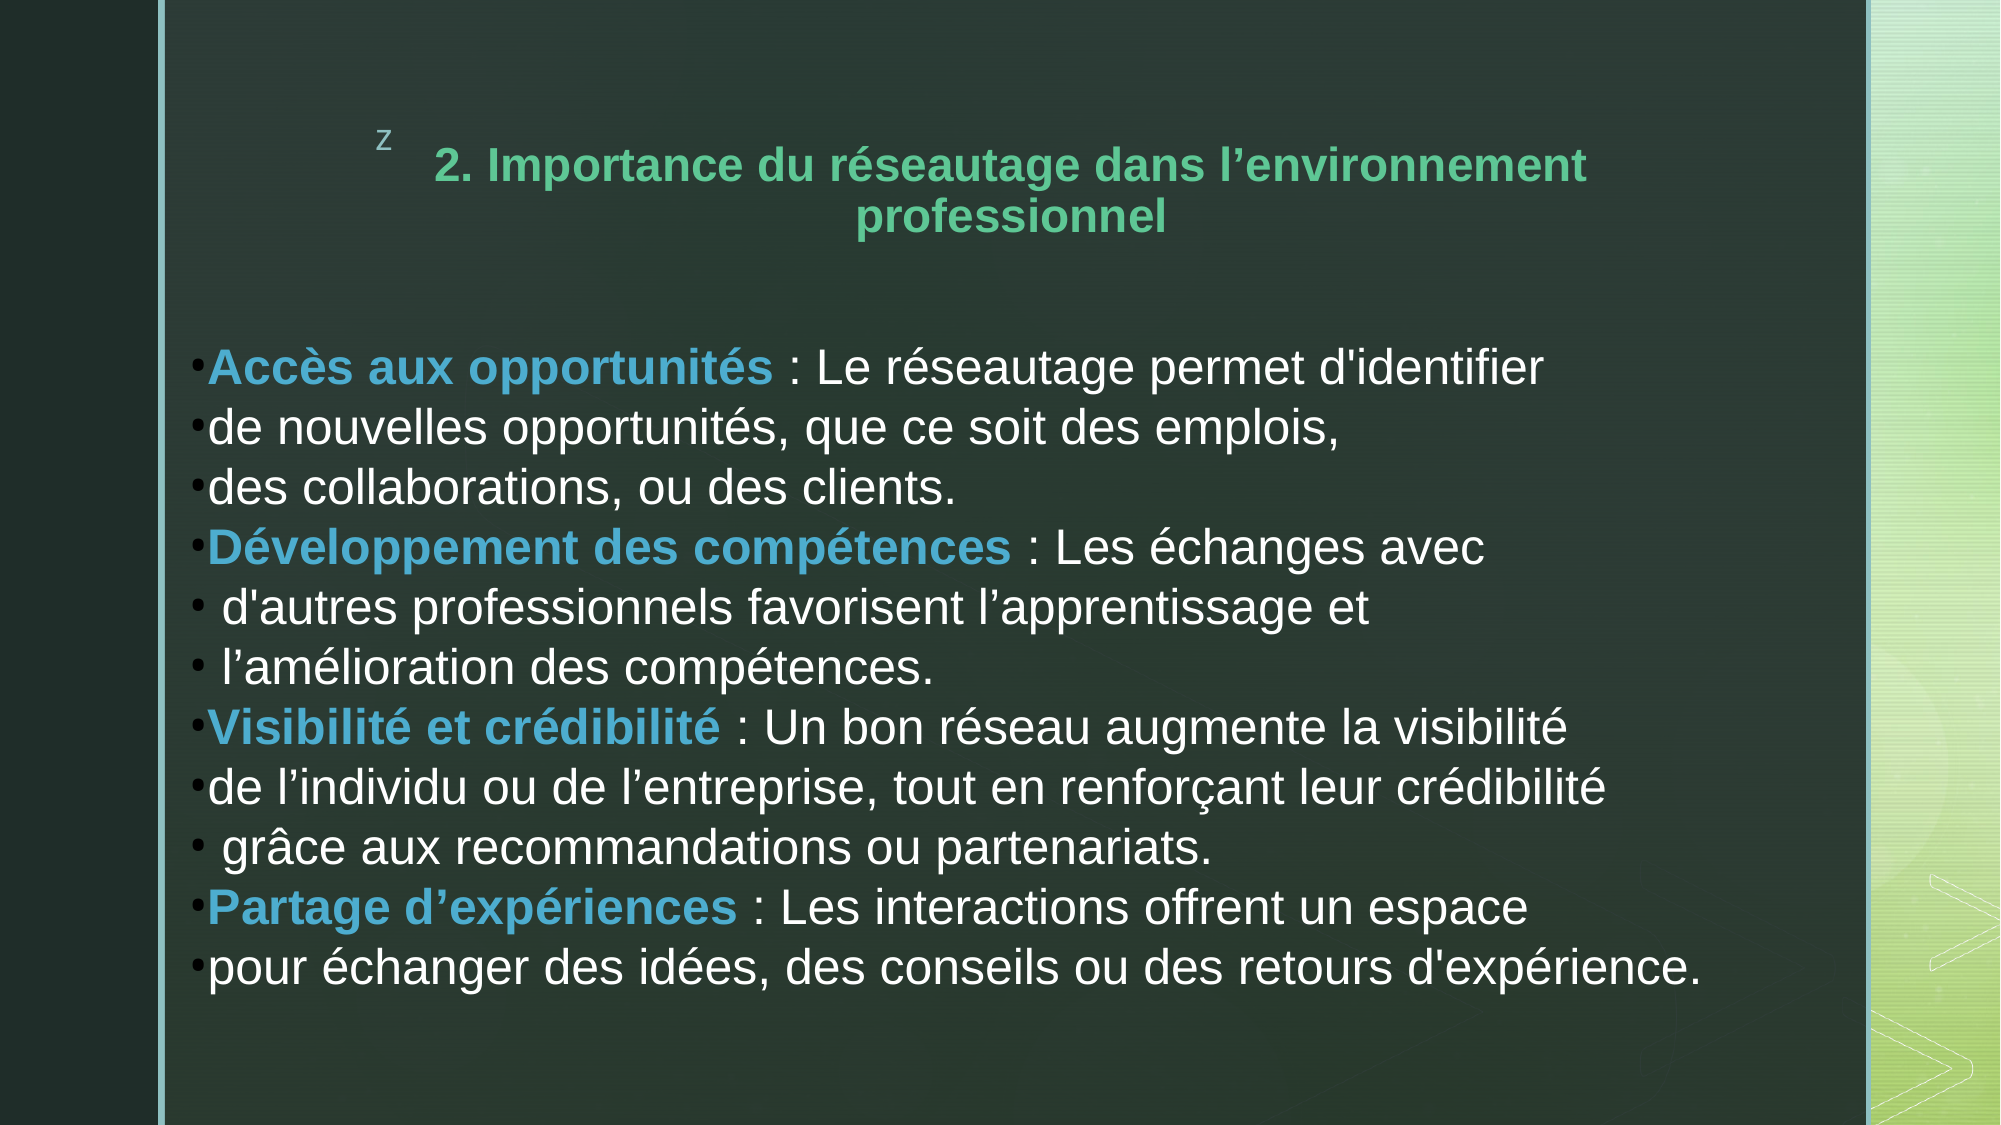

# 2. Importance du réseautage dans l’environnement professionnel
Accès aux opportunités : Le réseautage permet d'identifier
de nouvelles opportunités, que ce soit des emplois,
des collaborations, ou des clients.
Développement des compétences : Les échanges avec
 d'autres professionnels favorisent l’apprentissage et
 l’amélioration des compétences.
Visibilité et crédibilité : Un bon réseau augmente la visibilité
de l’individu ou de l’entreprise, tout en renforçant leur crédibilité
 grâce aux recommandations ou partenariats.
Partage d’expériences : Les interactions offrent un espace
pour échanger des idées, des conseils ou des retours d'expérience.